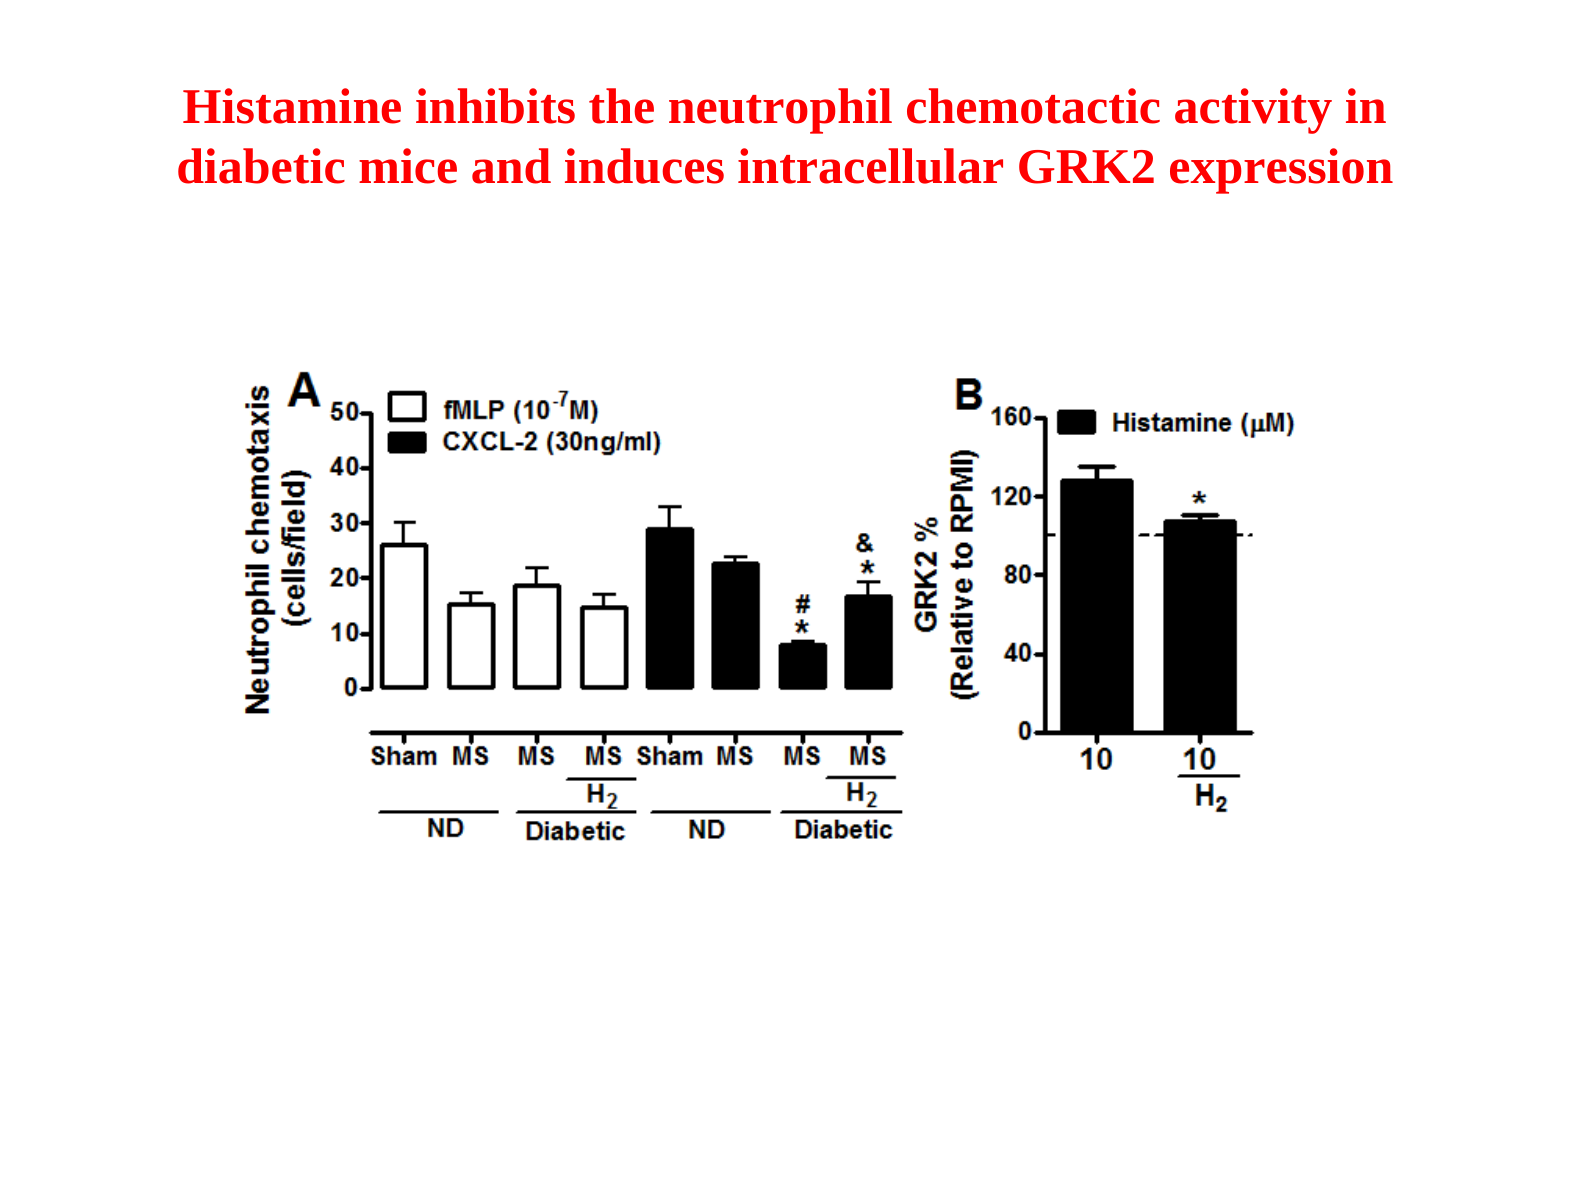

# Histamine inhibits the neutrophil chemotactic activity in diabetic mice and induces intracellular GRK2 expression